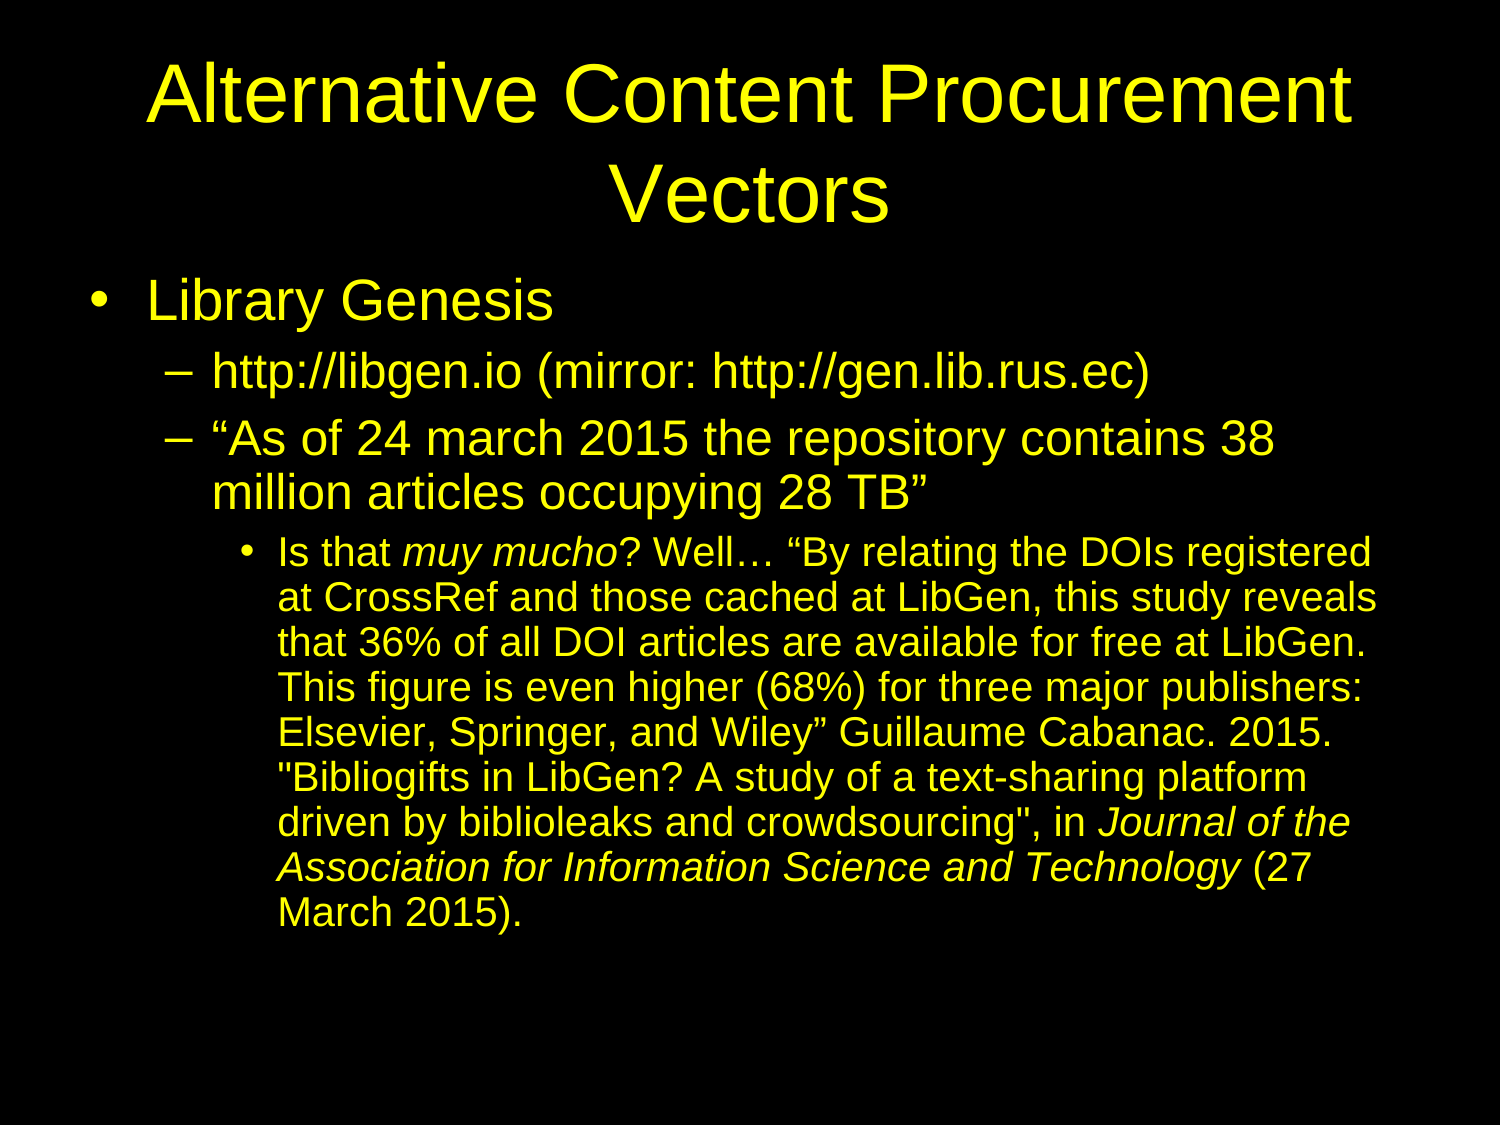

# Alternative Content Procurement Vectors
Library Genesis
http://libgen.io (mirror: http://gen.lib.rus.ec)
“As of 24 march 2015 the repository contains 38 million articles occupying 28 TB”
Is that muy mucho? Well… “By relating the DOIs registered at CrossRef and those cached at LibGen, this study reveals that 36% of all DOI articles are available for free at LibGen. This figure is even higher (68%) for three major publishers: Elsevier, Springer, and Wiley” Guillaume Cabanac. 2015. "Bibliogifts in LibGen? A study of a text-sharing platform driven by biblioleaks and crowdsourcing", in Journal of the Association for Information Science and Technology (27 March 2015).